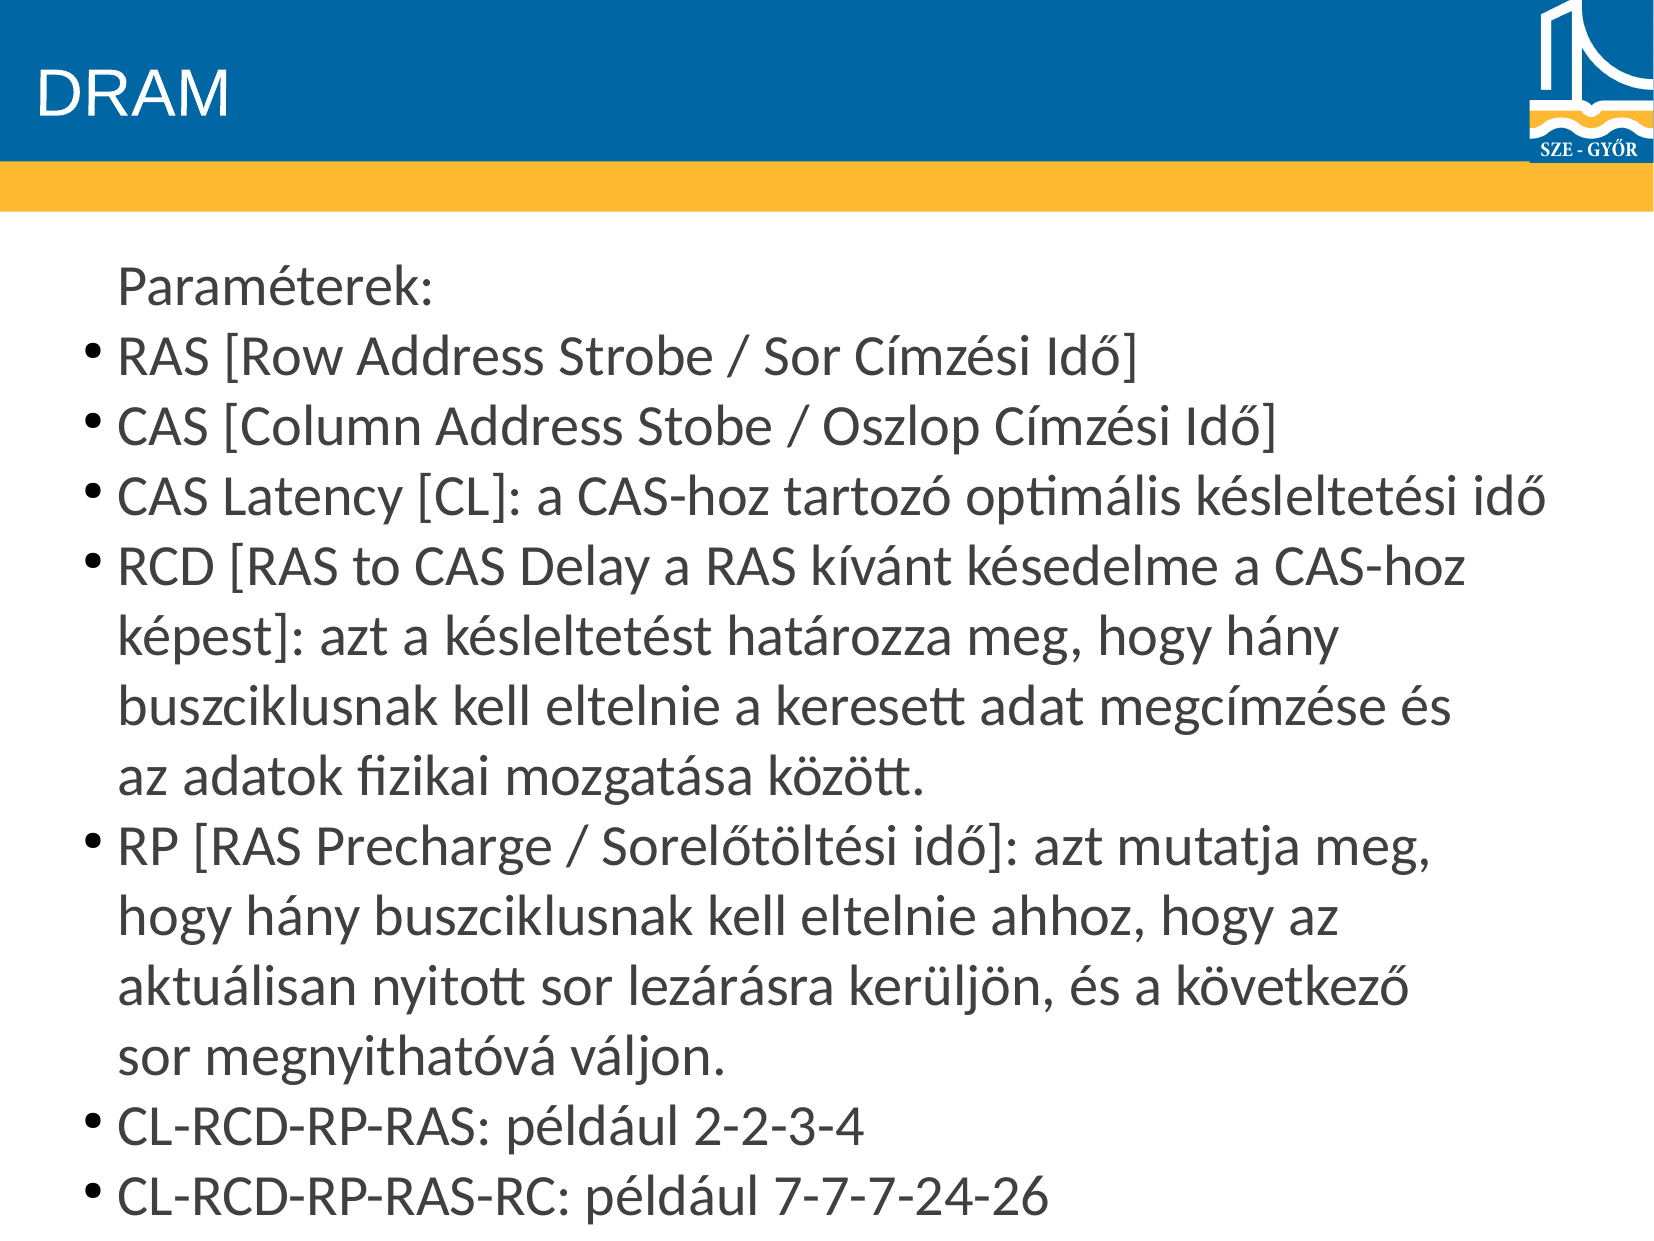

DRAM
Paraméterek:
RAS [Row Address Strobe / Sor Címzési Idő]
CAS [Column Address Stobe / Oszlop Címzési Idő]
CAS Latency [CL]: a CAS-hoz tartozó optimális késleltetési idő
RCD [RAS to CAS Delay a RAS kívánt késedelme a CAS-hoz képest]: azt a késleltetést határozza meg, hogy hány
buszciklusnak kell eltelnie a keresett adat megcímzése és
az adatok fizikai mozgatása között.
RP [RAS Precharge / Sorelőtöltési idő]: azt mutatja meg,
hogy hány buszciklusnak kell eltelnie ahhoz, hogy az aktuálisan nyitott sor lezárásra kerüljön, és a következő
sor megnyithatóvá váljon.
CL-RCD-RP-RAS: például 2-2-3-4
CL-RCD-RP-RAS-RC: például 7-7-7-24-26